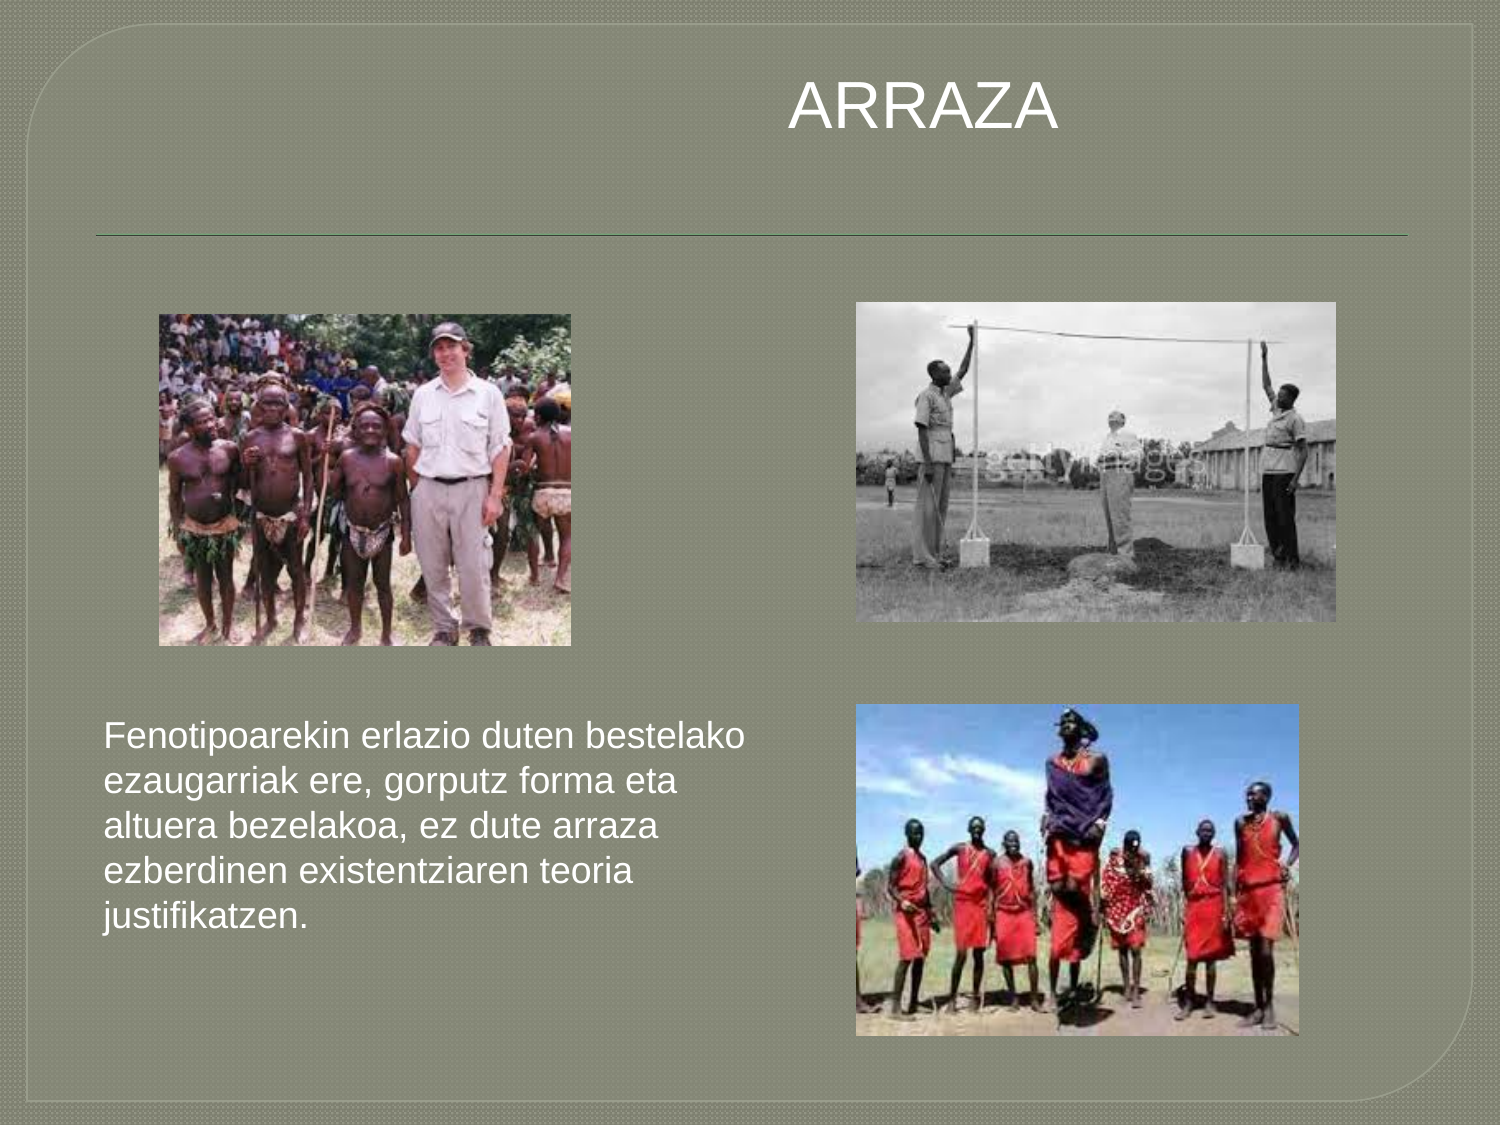

ARRAZA
Fenotipoarekin erlazio duten bestelako ezaugarriak ere, gorputz forma eta altuera bezelakoa, ez dute arraza ezberdinen existentziaren teoria justifikatzen.